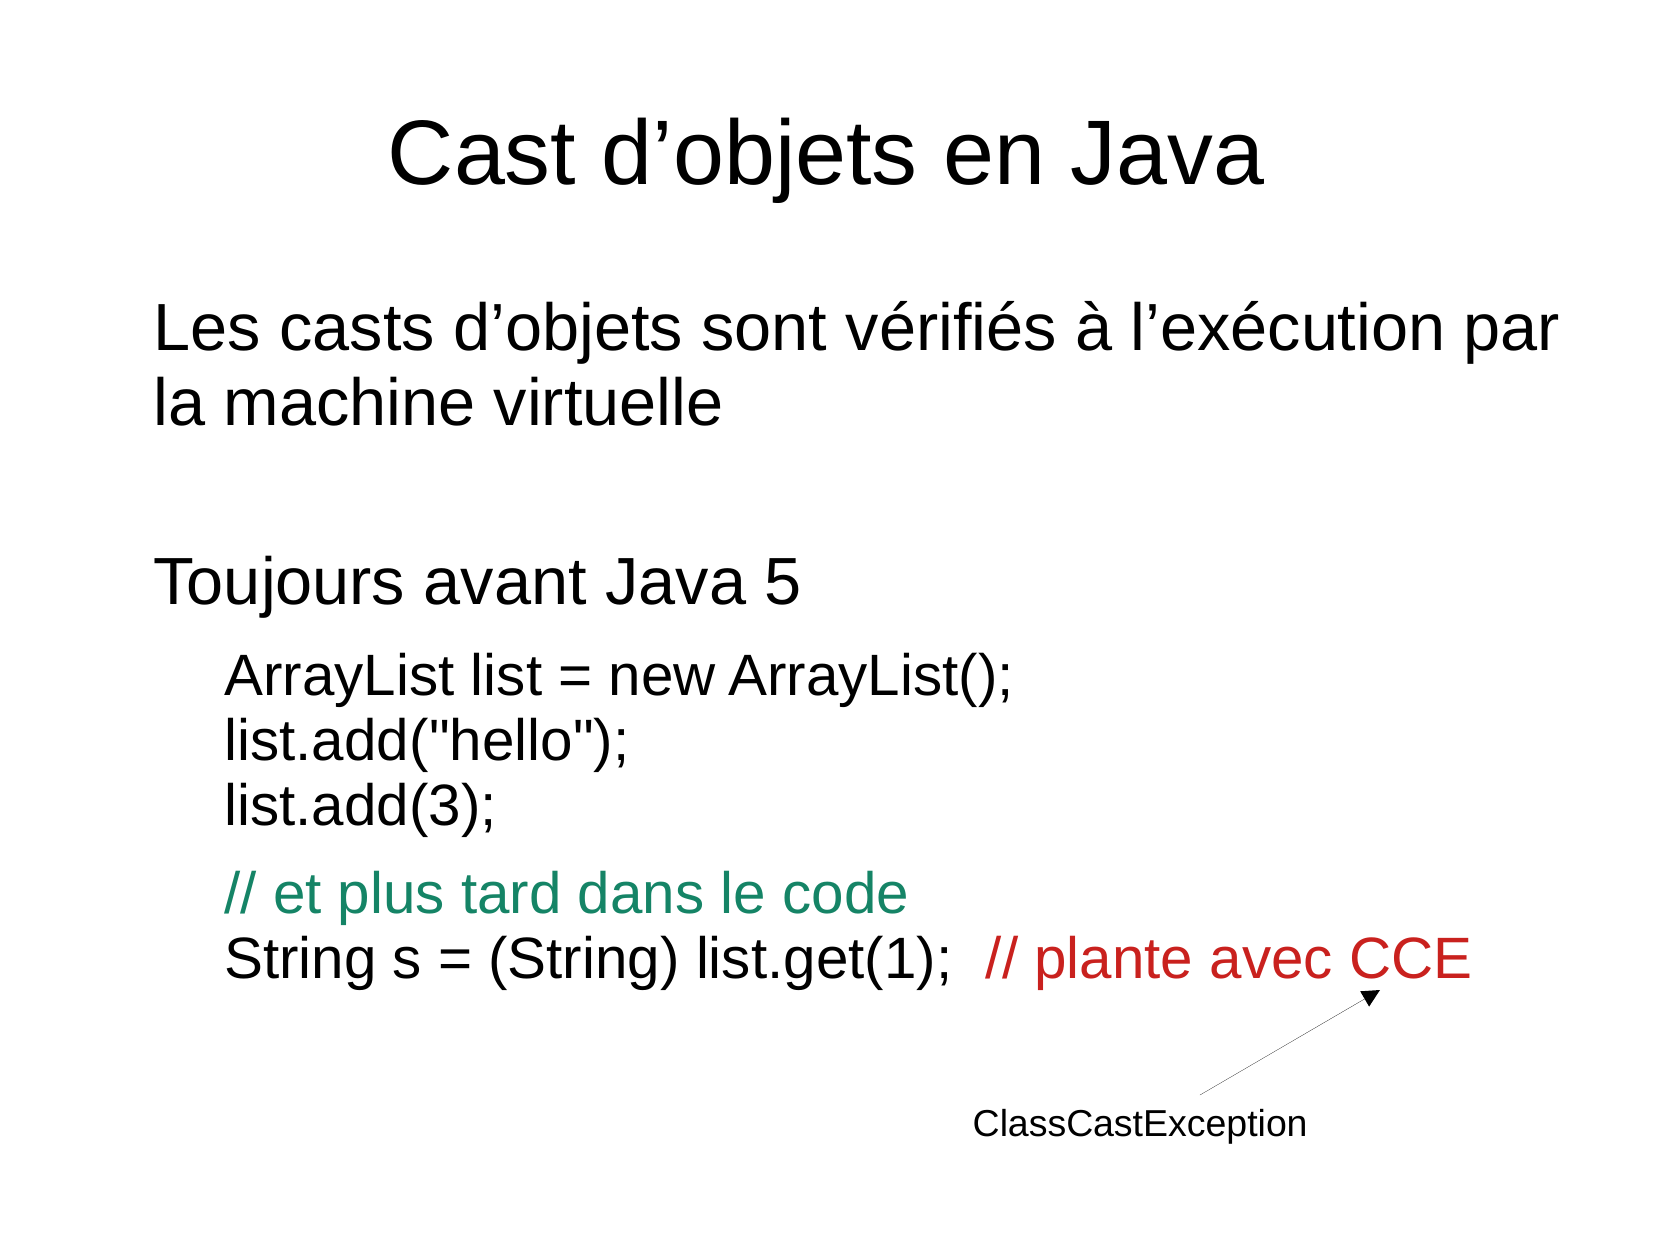

# Cast d’objets en Java
Les casts d’objets sont vérifiés à l’exécution par la machine virtuelle
Toujours avant Java 5
ArrayList list = new ArrayList();
list.add("hello");
list.add(3);
// et plus tard dans le code
String s = (String) list.get(1); // plante avec CCE
ClassCastException